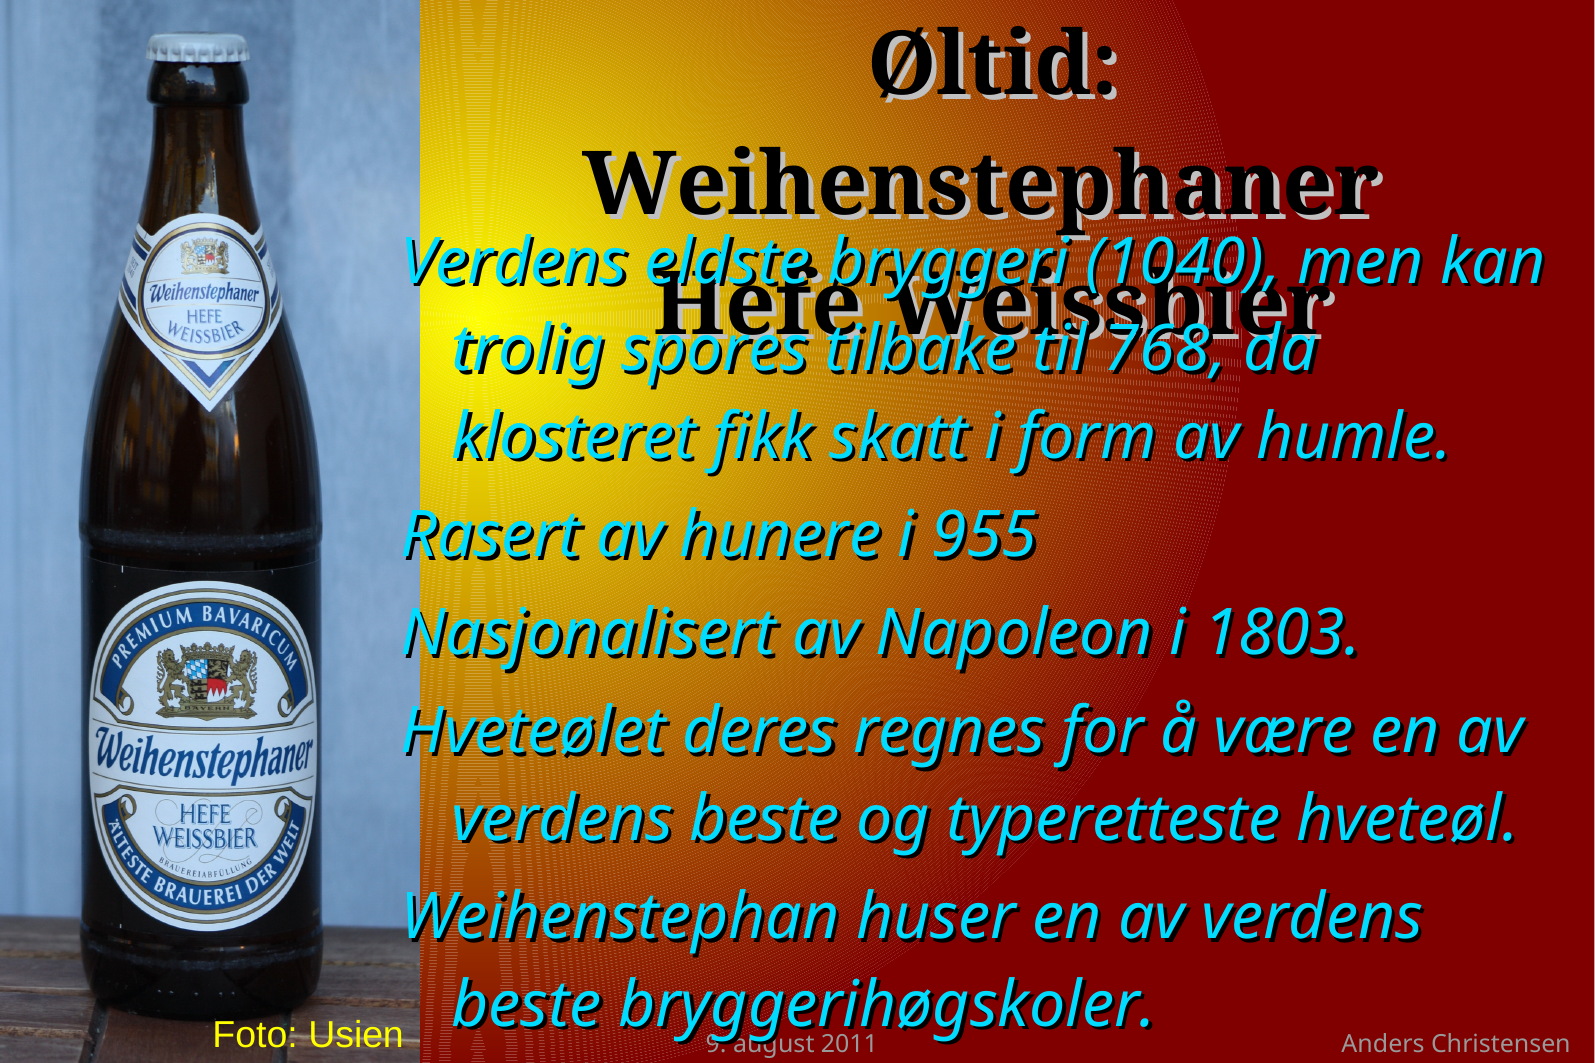

# Øltid: Weihenstephaner Hefe Weissbier
Verdens eldste bryggeri (1040), men kan trolig spores tilbake til 768, da klosteret fikk skatt i form av humle.
Rasert av hunere i 955
Nasjonalisert av Napoleon i 1803.
Hveteølet deres regnes for å være en av verdens beste og typeretteste hveteøl.
Weihenstephan huser en av verdens beste bryggerihøgskoler.
Foto: Usien